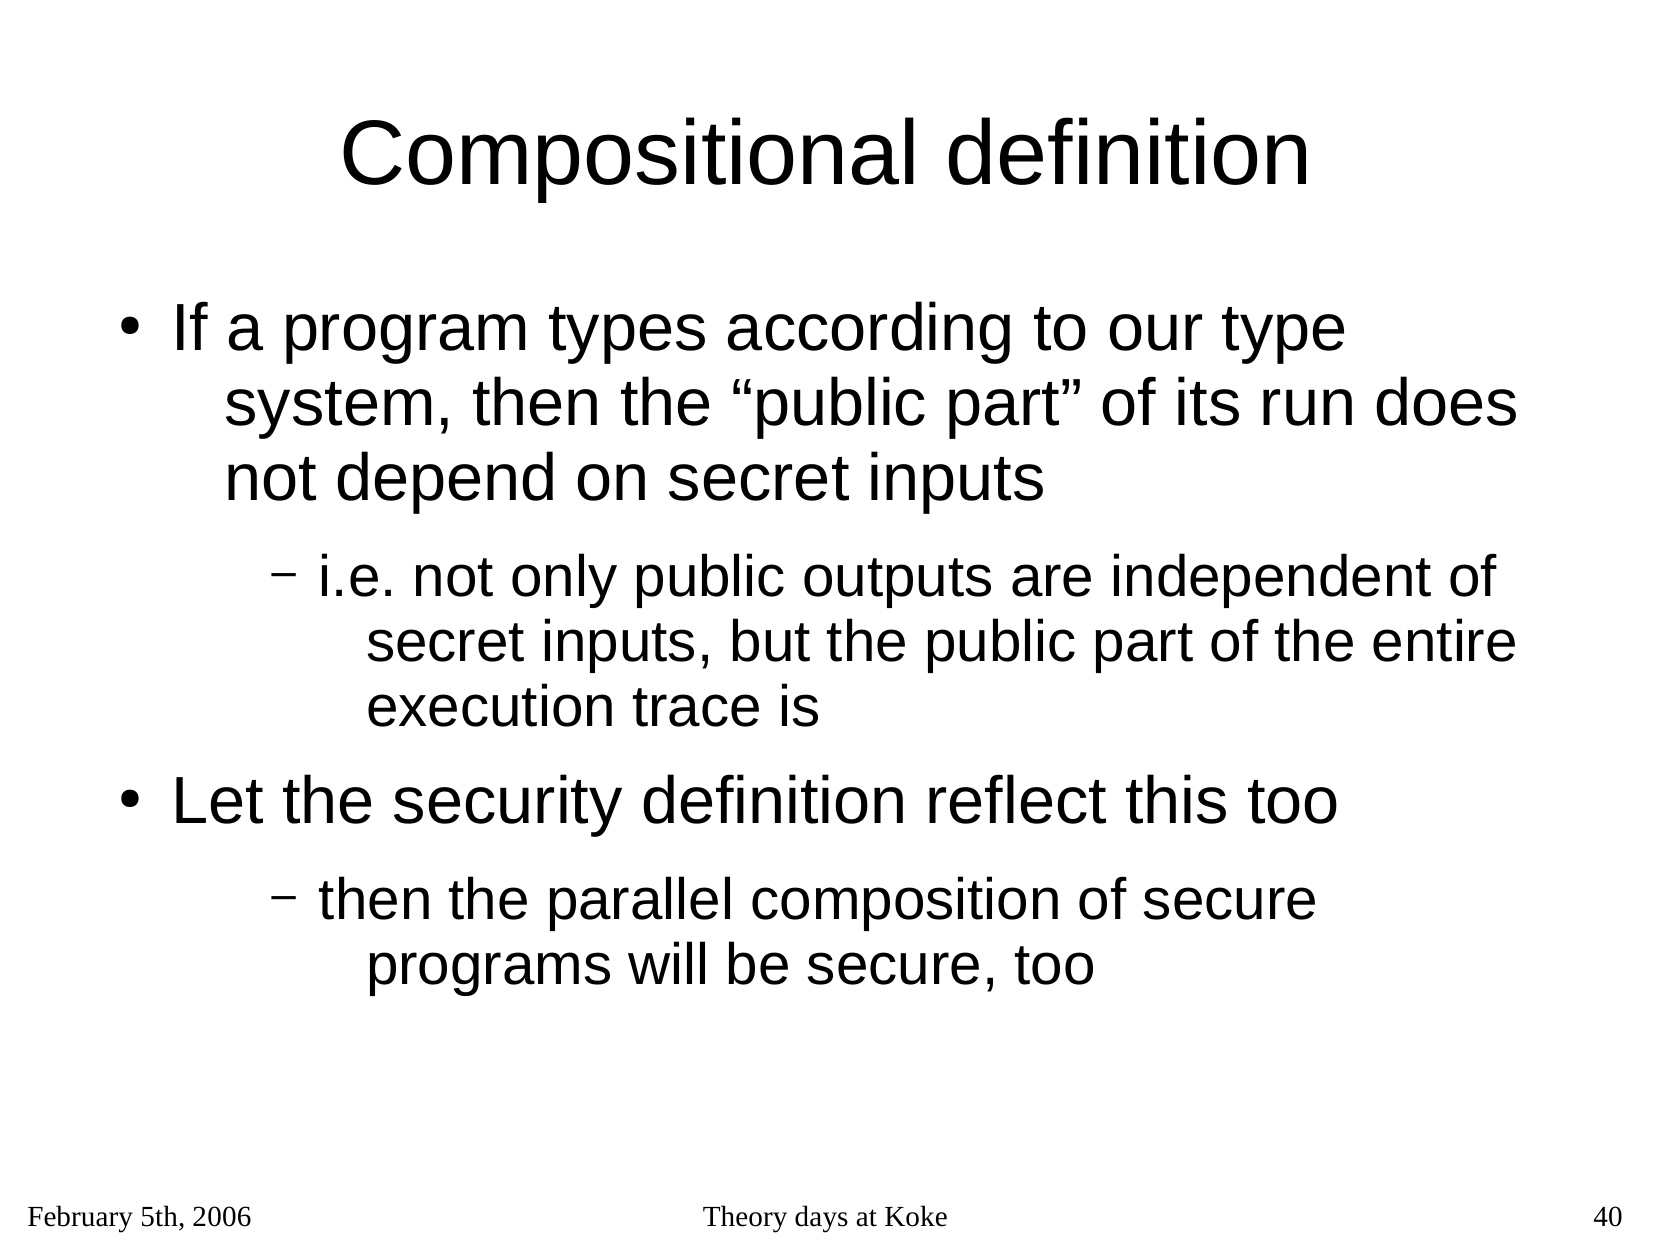

# Compositional definition
If a program types according to our type system, then the “public part” of its run does not depend on secret inputs
i.e. not only public outputs are independent of secret inputs, but the public part of the entire execution trace is
Let the security definition reflect this too
then the parallel composition of secure programs will be secure, too
February 5th, 2006
Theory days at Koke
40